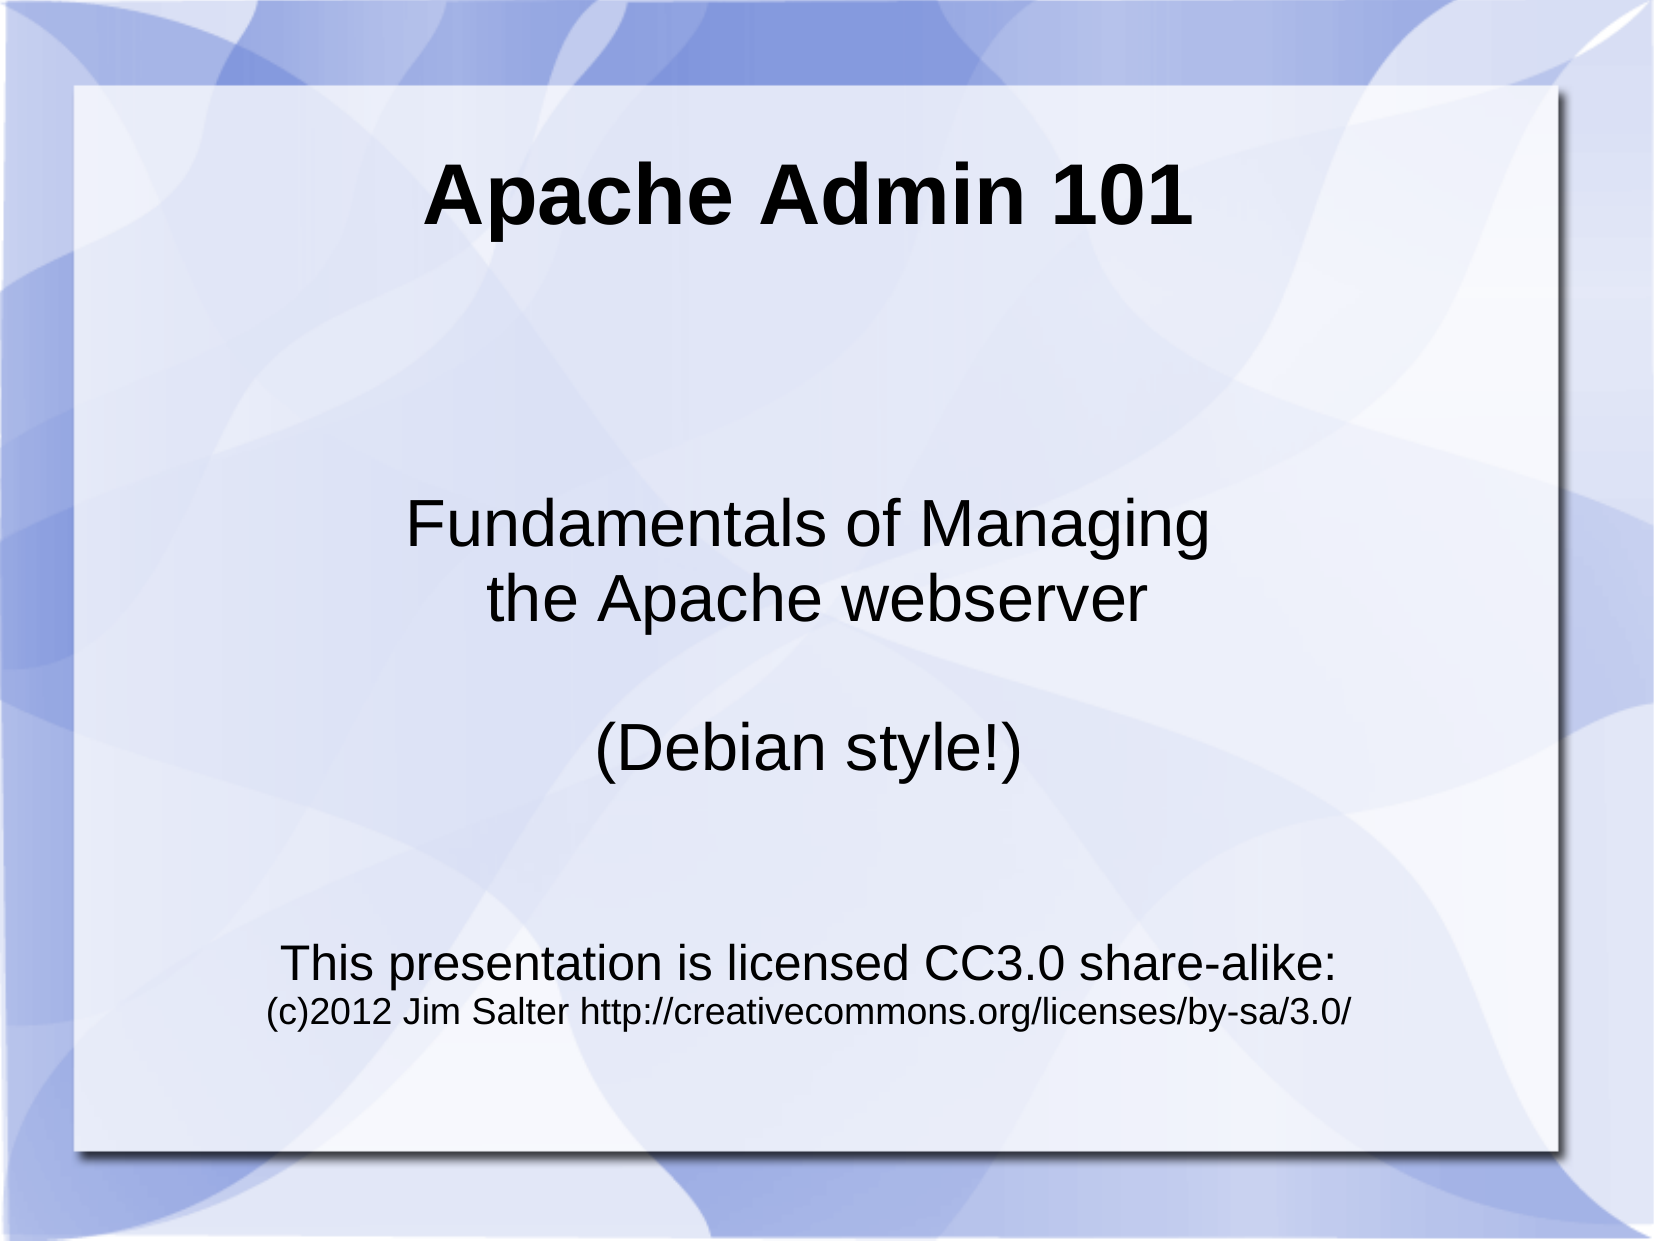

# Apache Admin 101
Fundamentals of Managing
 the Apache webserver
(Debian style!)
This presentation is licensed CC3.0 share-alike:
(c)2012 Jim Salter http://creativecommons.org/licenses/by-sa/3.0/